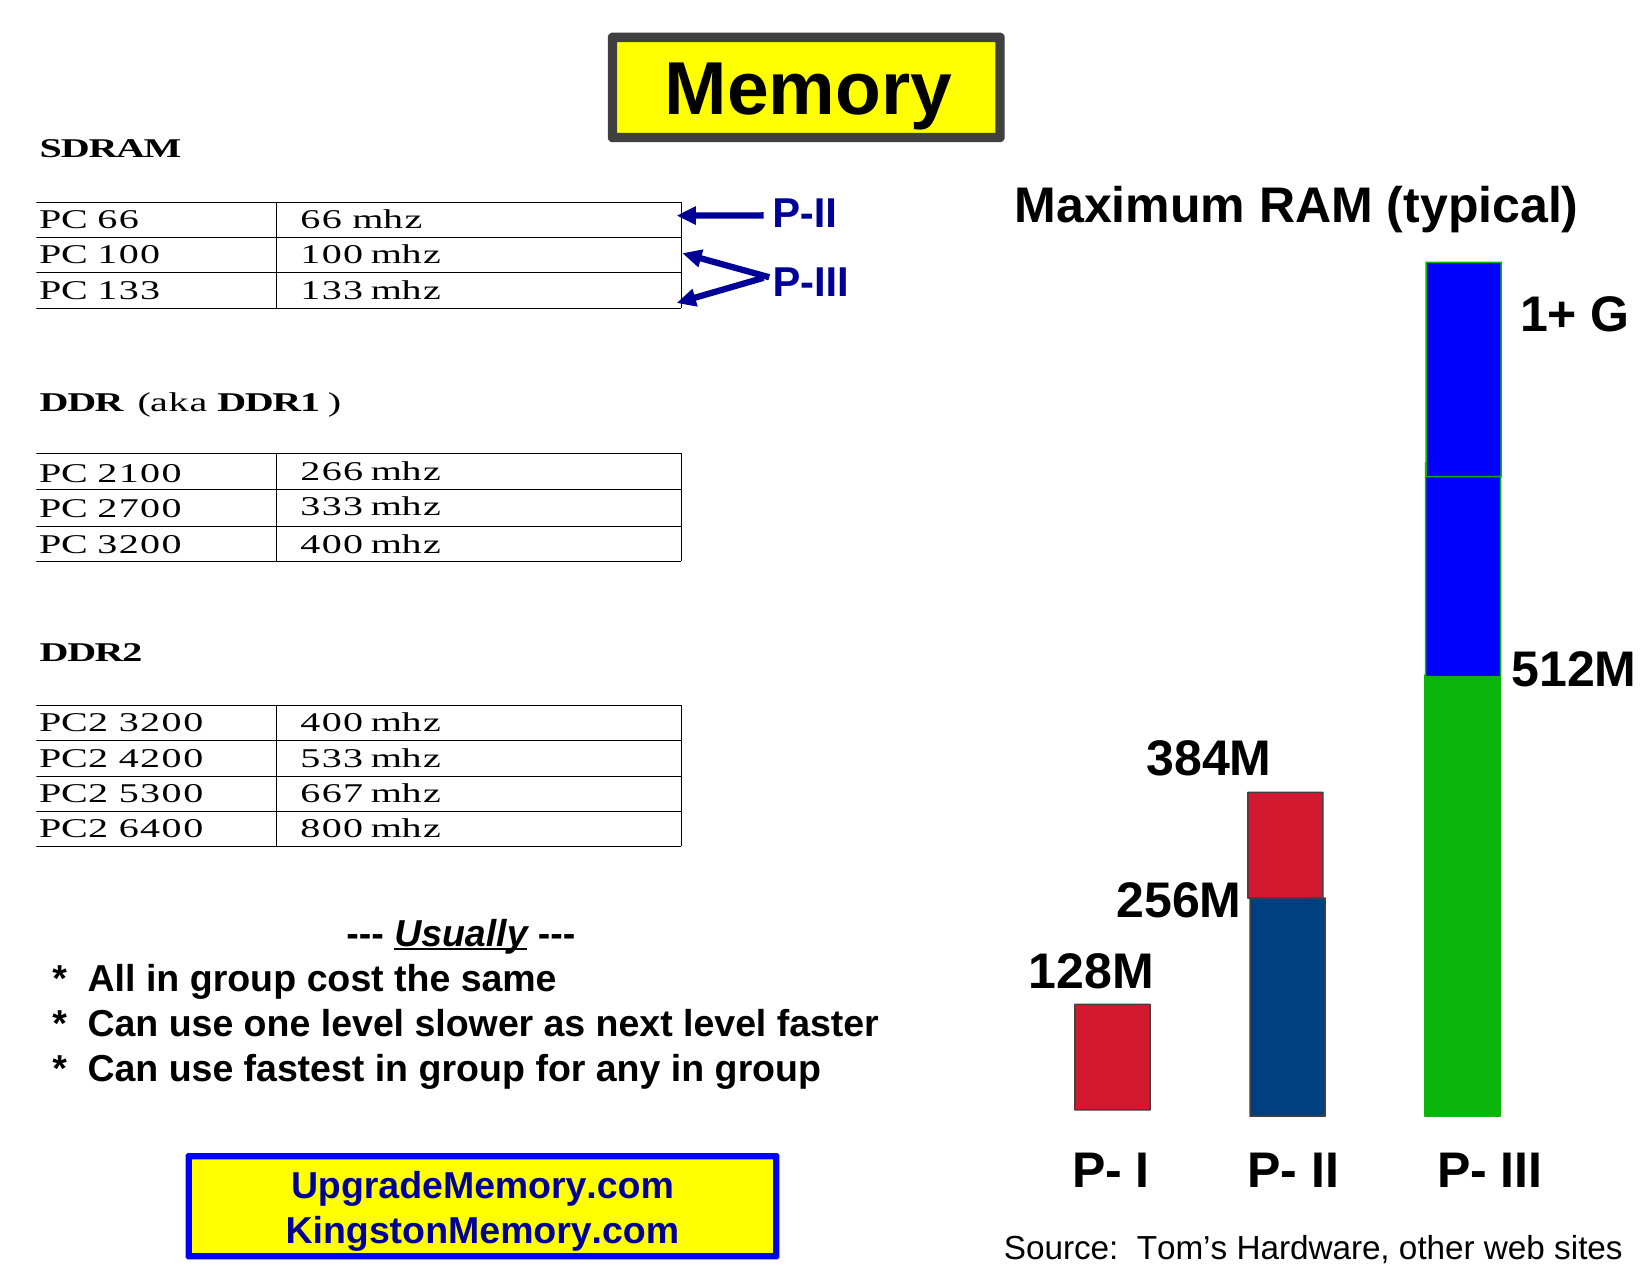

Memory
Maximum RAM (typical)
P-II
P-III
 1+ G
 512M
 384M
 256M
 --- Usually ---
* All in group cost the same
* Can use one level slower as next level faster
* Can use fastest in group for any in group
 128M
 P- I P- II P- III
UpgradeMemory.com
KingstonMemory.com
Source: Tom’s Hardware, other web sites